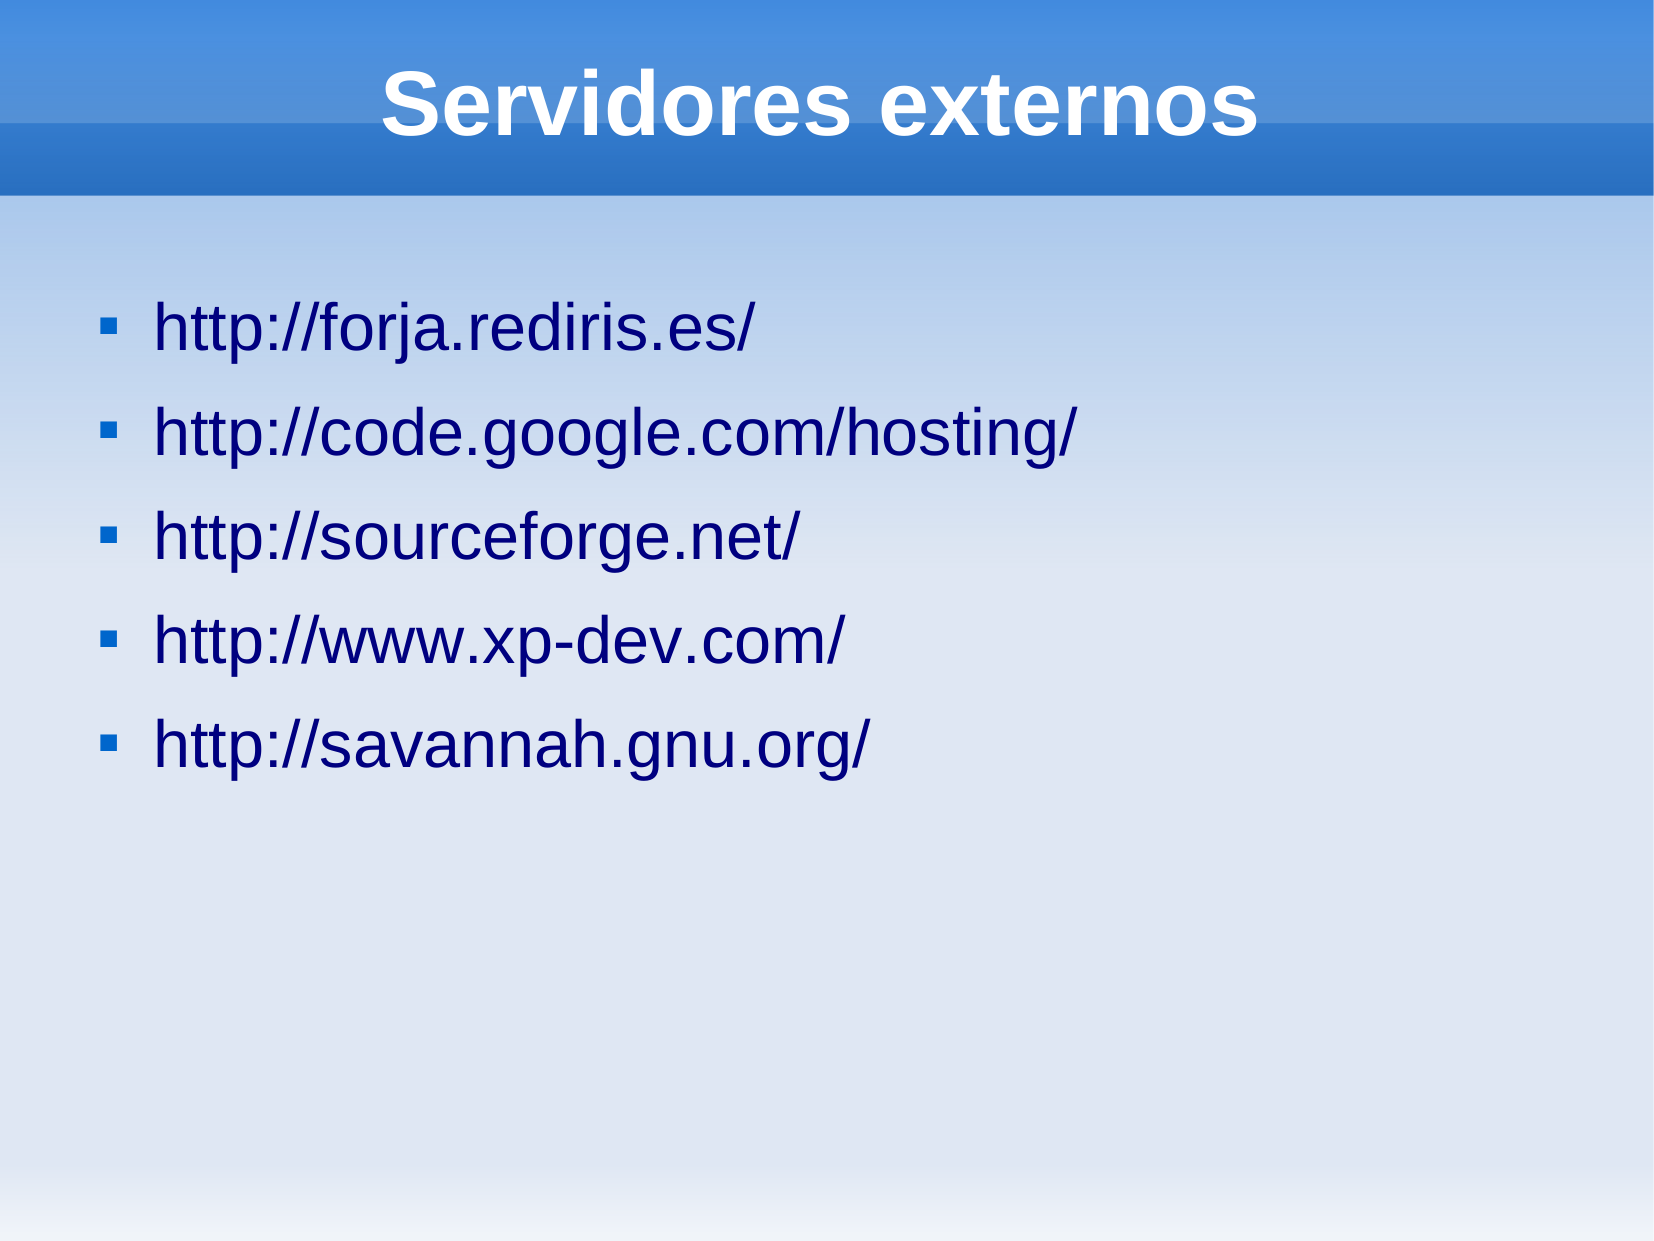

# Servidores externos
http://forja.rediris.es/
http://code.google.com/hosting/
http://sourceforge.net/
http://www.xp-dev.com/
http://savannah.gnu.org/